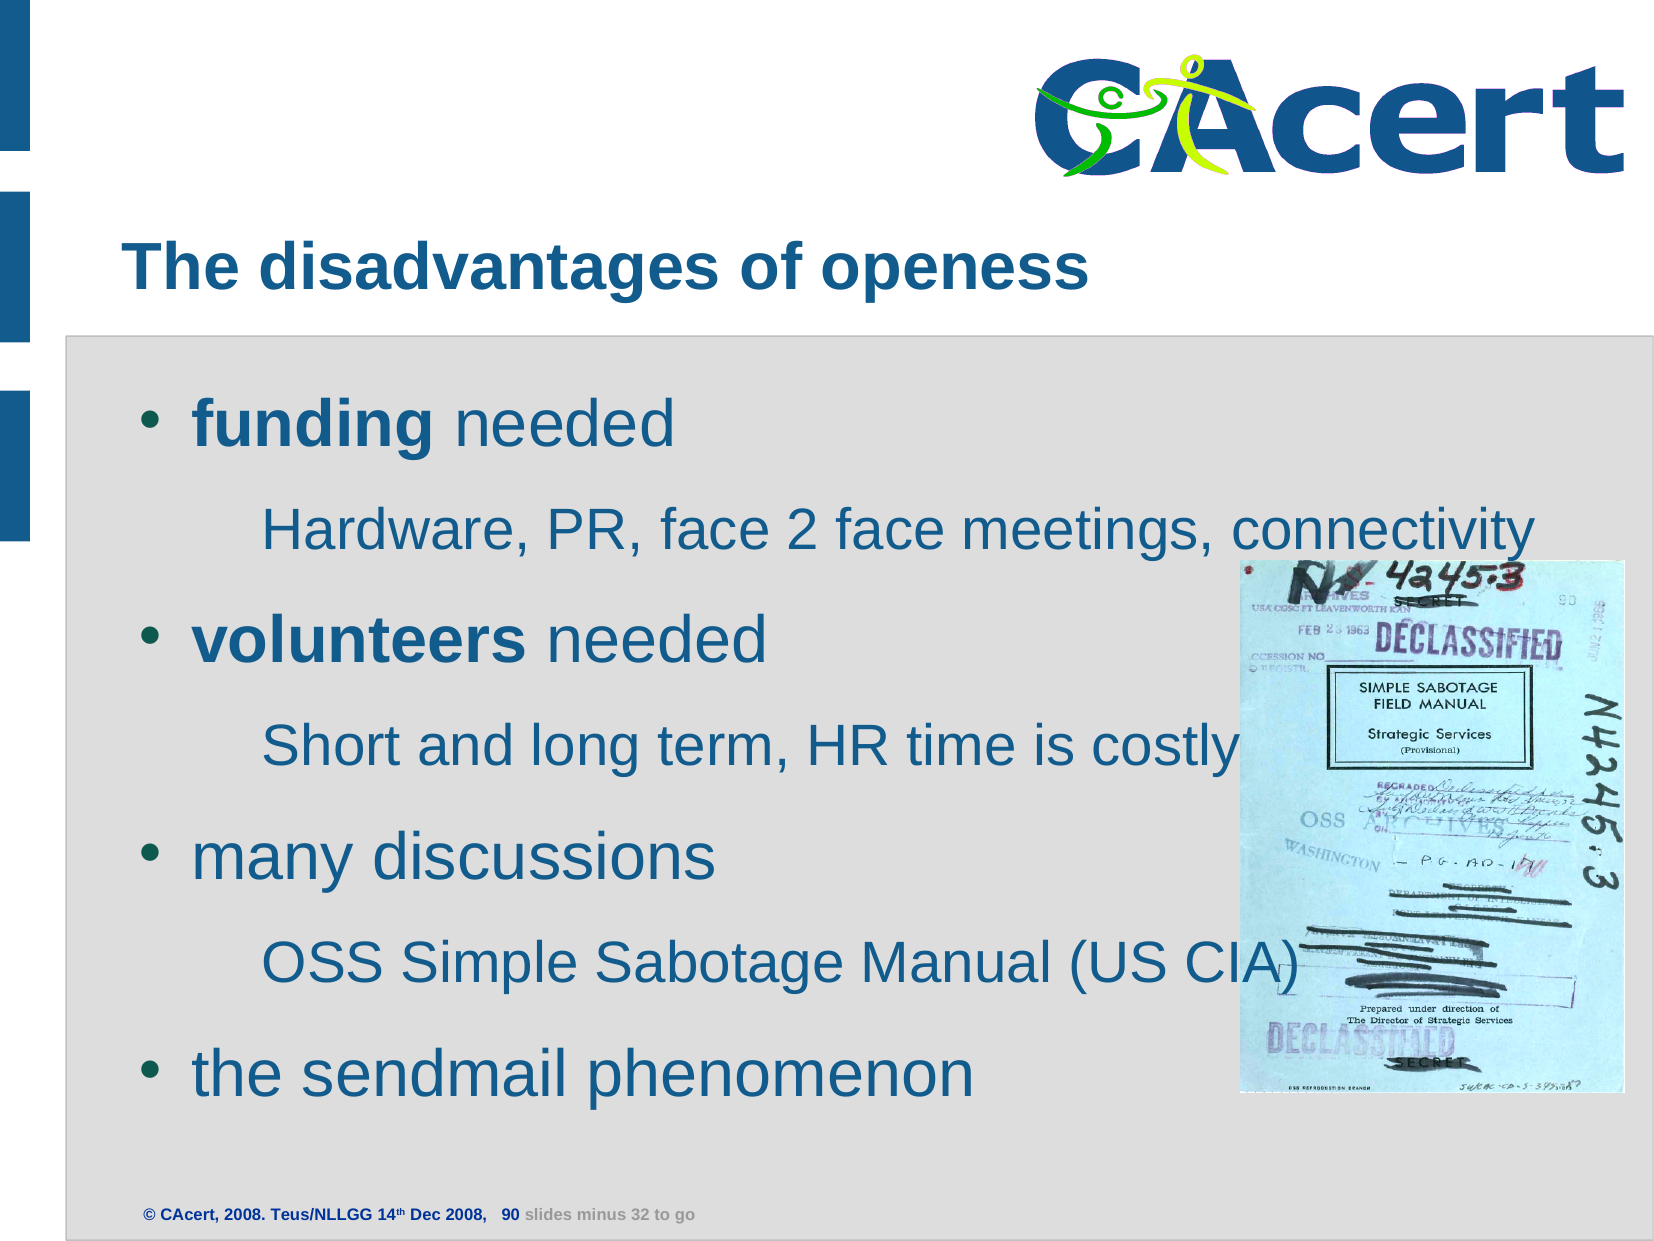

# The disadvantages of openess
funding needed
Hardware, PR, face 2 face meetings, connectivity
volunteers needed
Short and long term, HR time is costly
many discussions
OSS Simple Sabotage Manual (US CIA)
the sendmail phenomenon